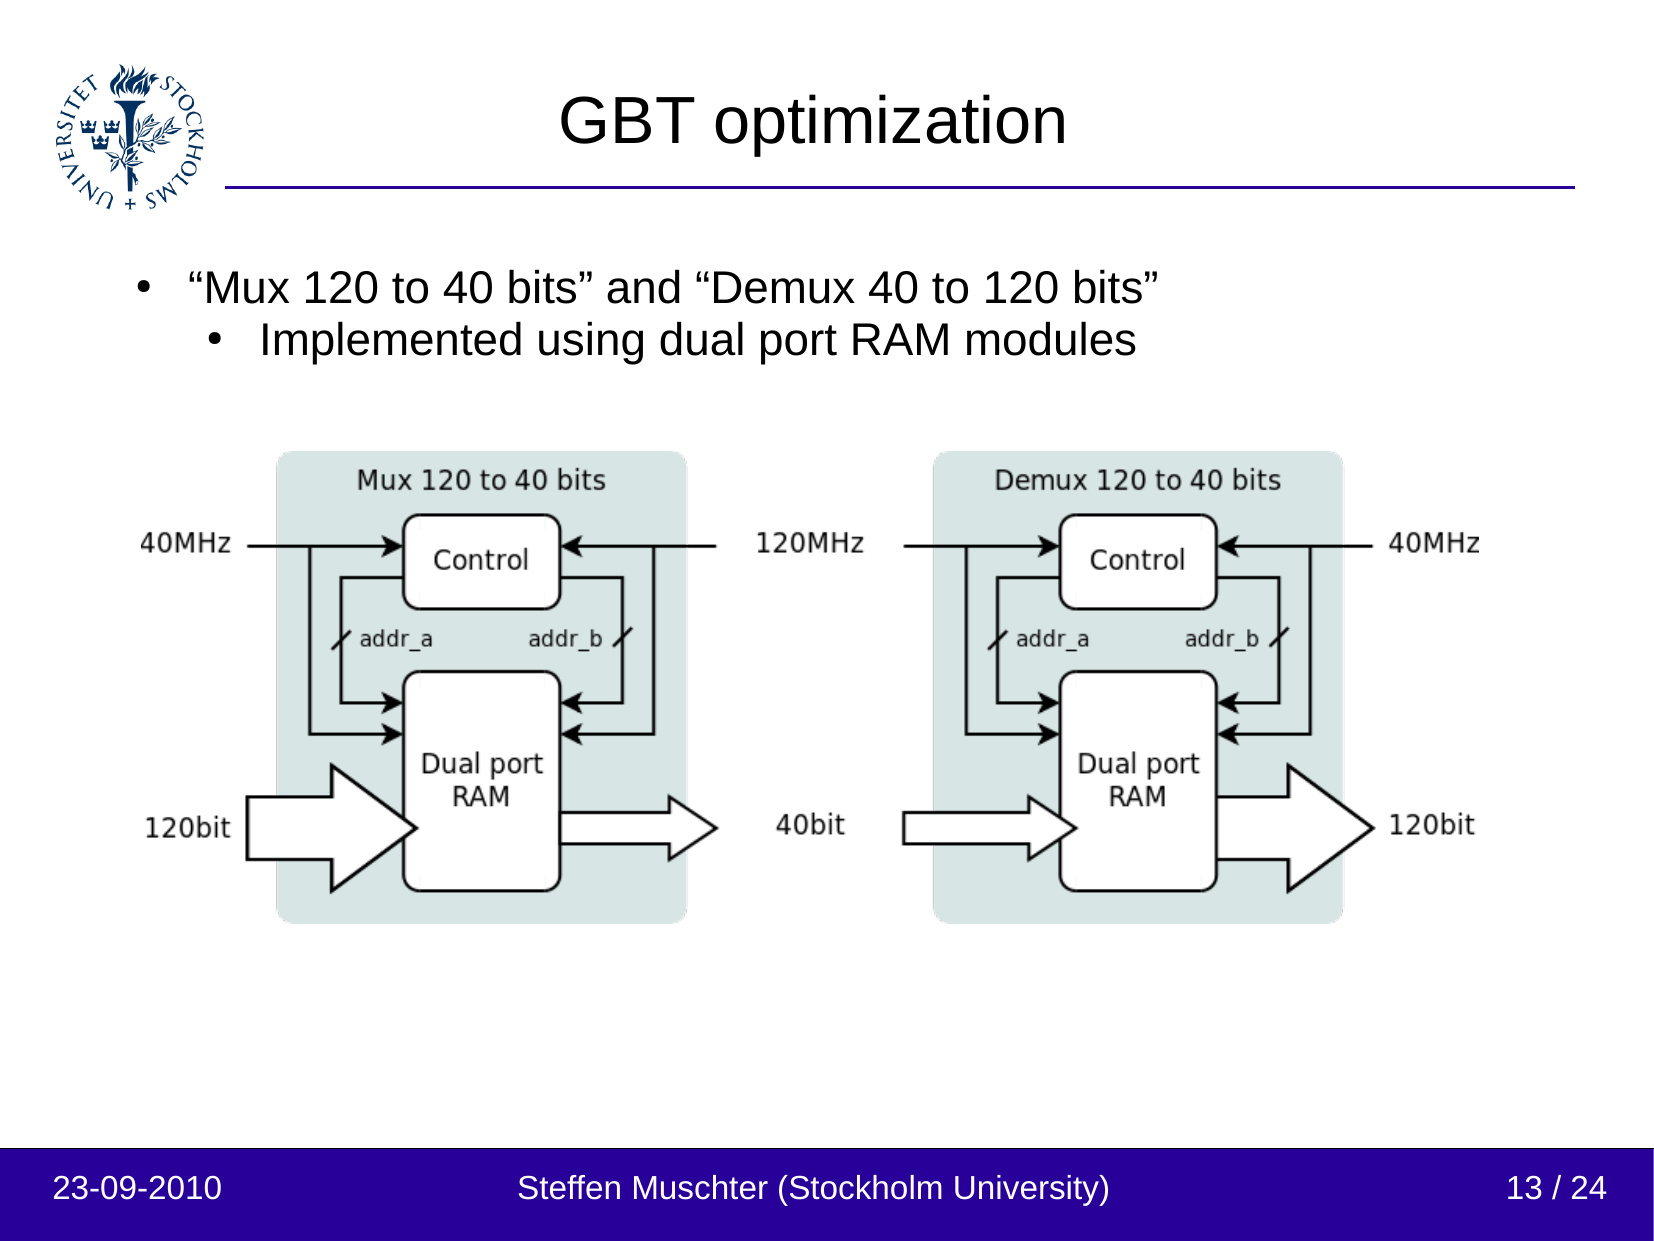

GBT optimization
“Mux 120 to 40 bits” and “Demux 40 to 120 bits”
Implemented using dual port RAM modules
13 / 24